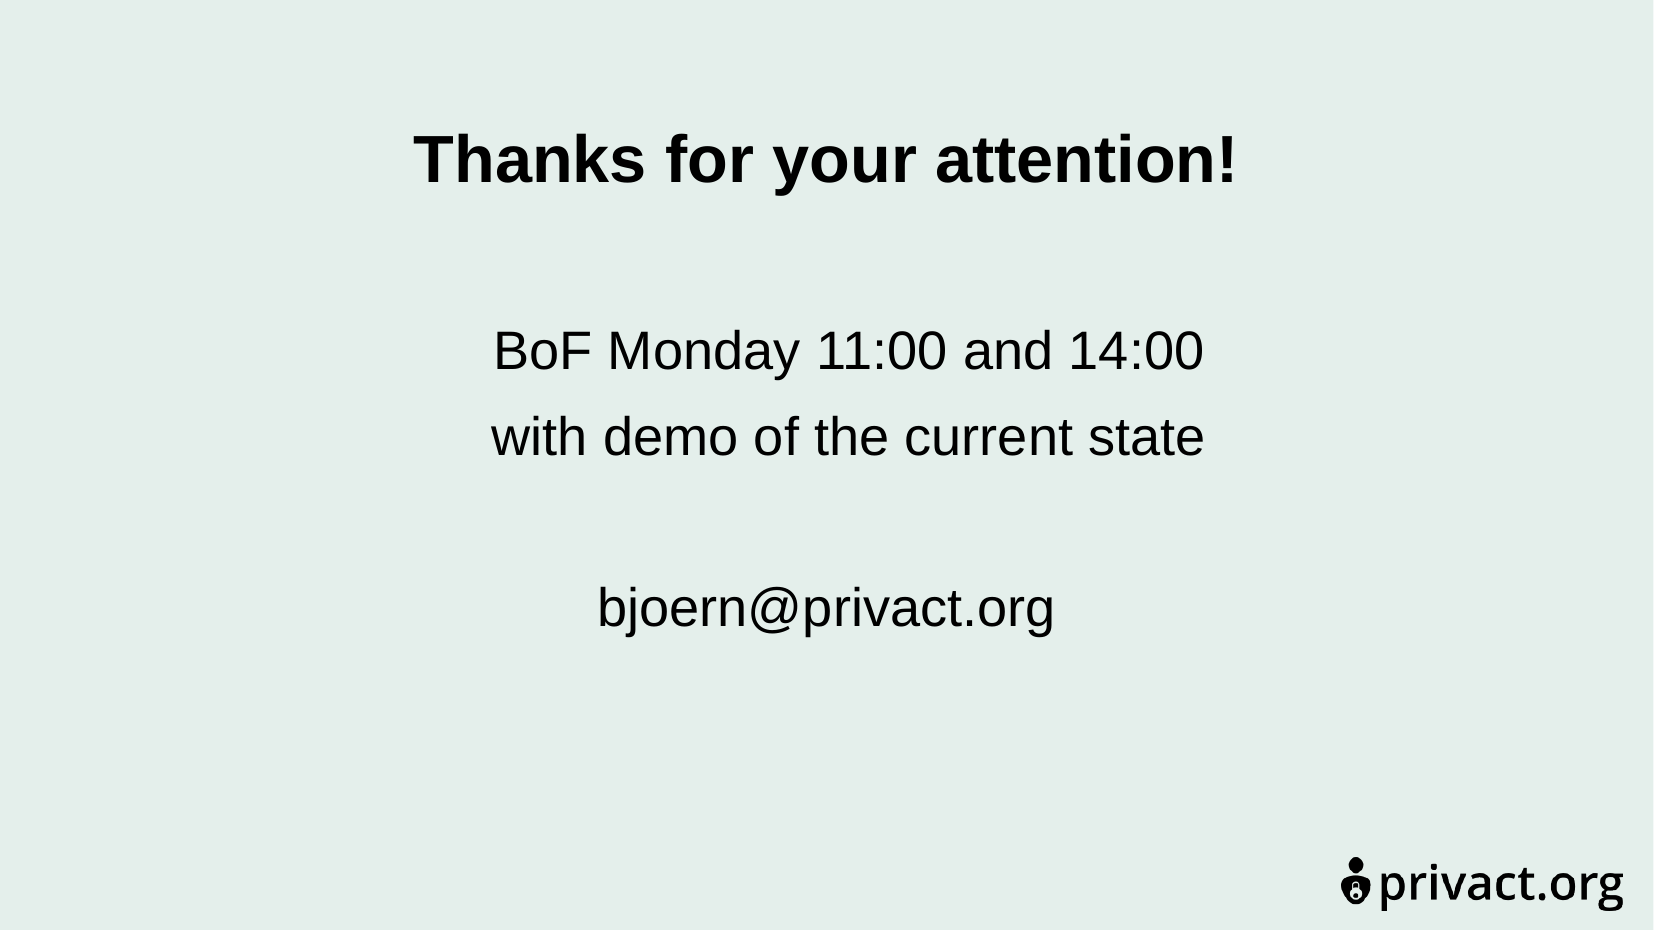

Thanks for your attention!
BoF Monday 11:00 and 14:00
with demo of the current state
bjoern@privact.org